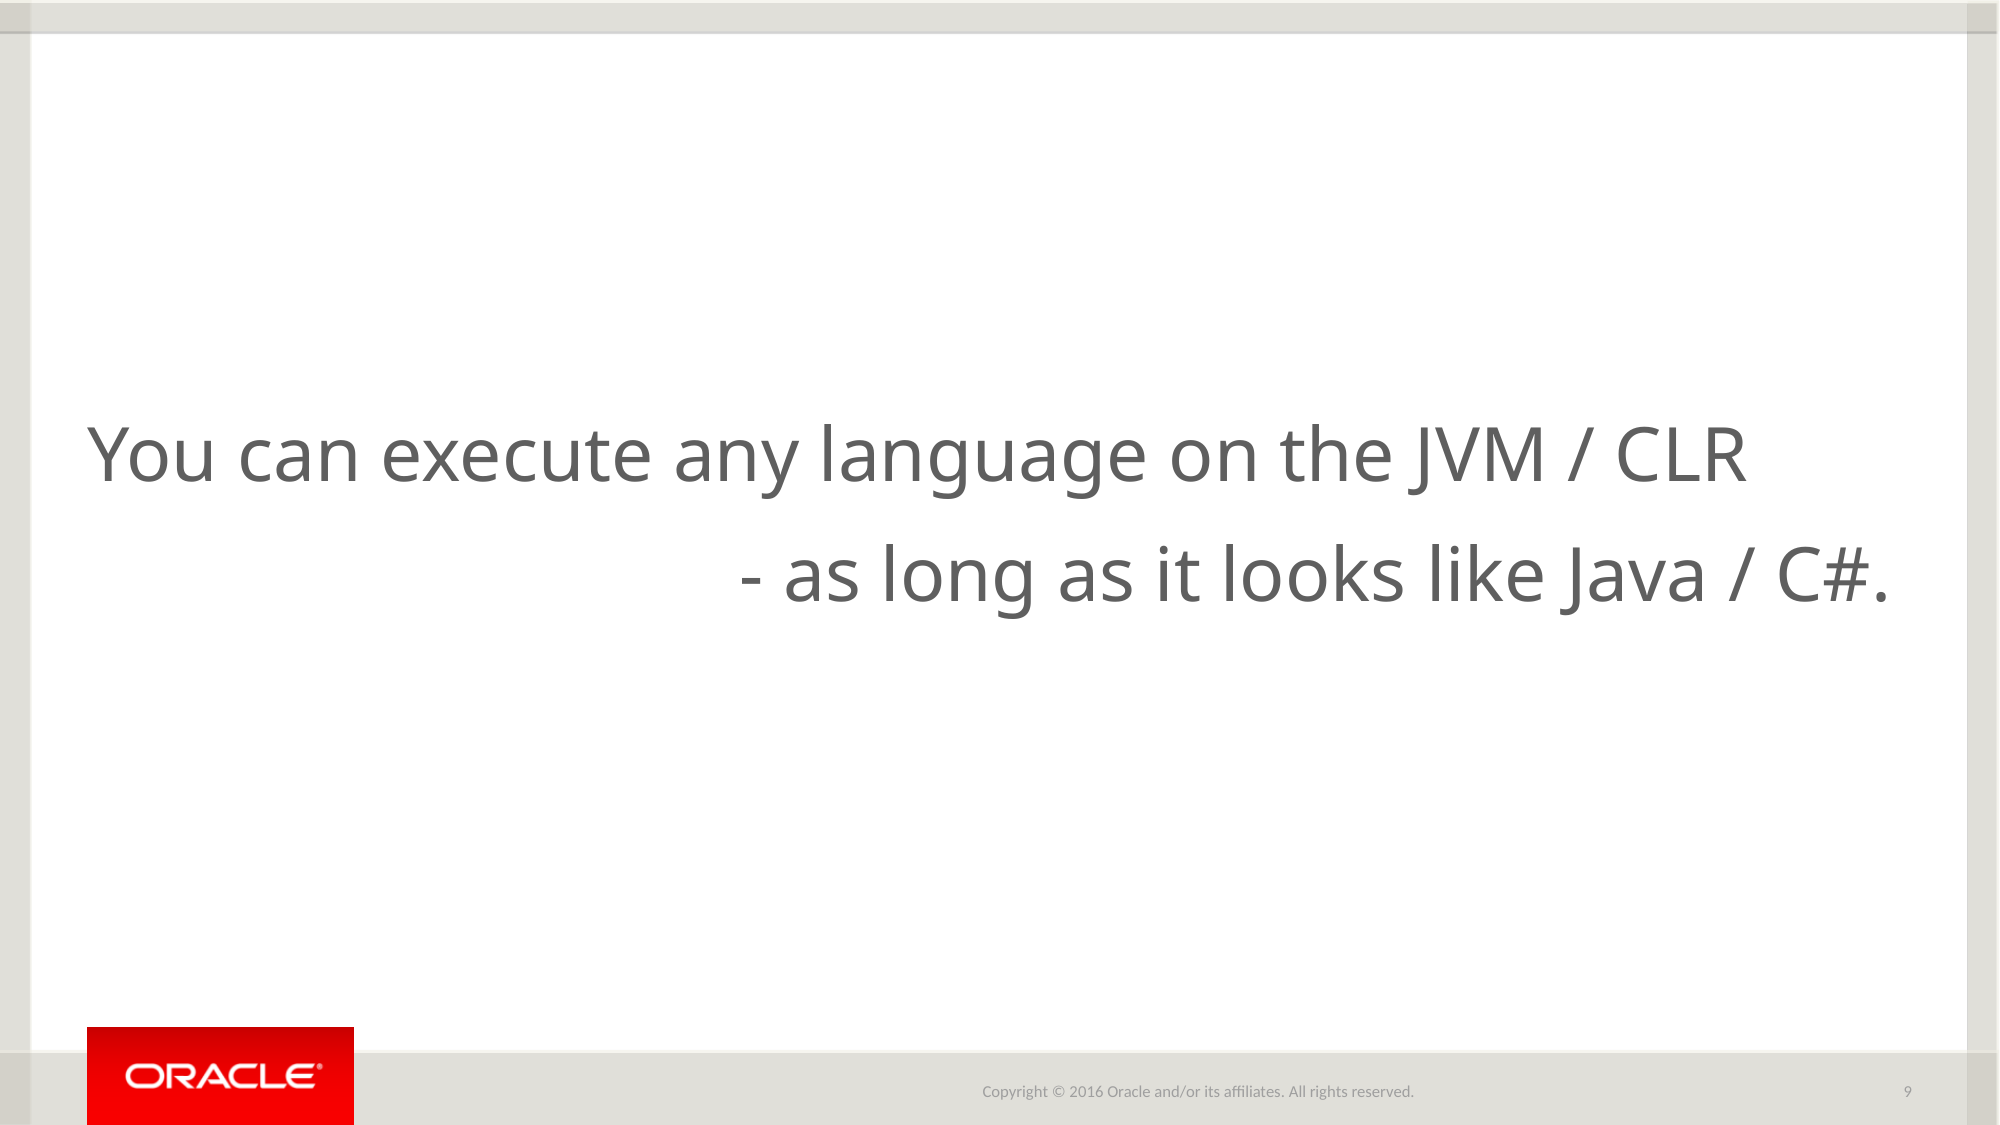

You can execute any language on the JVM / CLR
- as long as it looks like Java / C#.